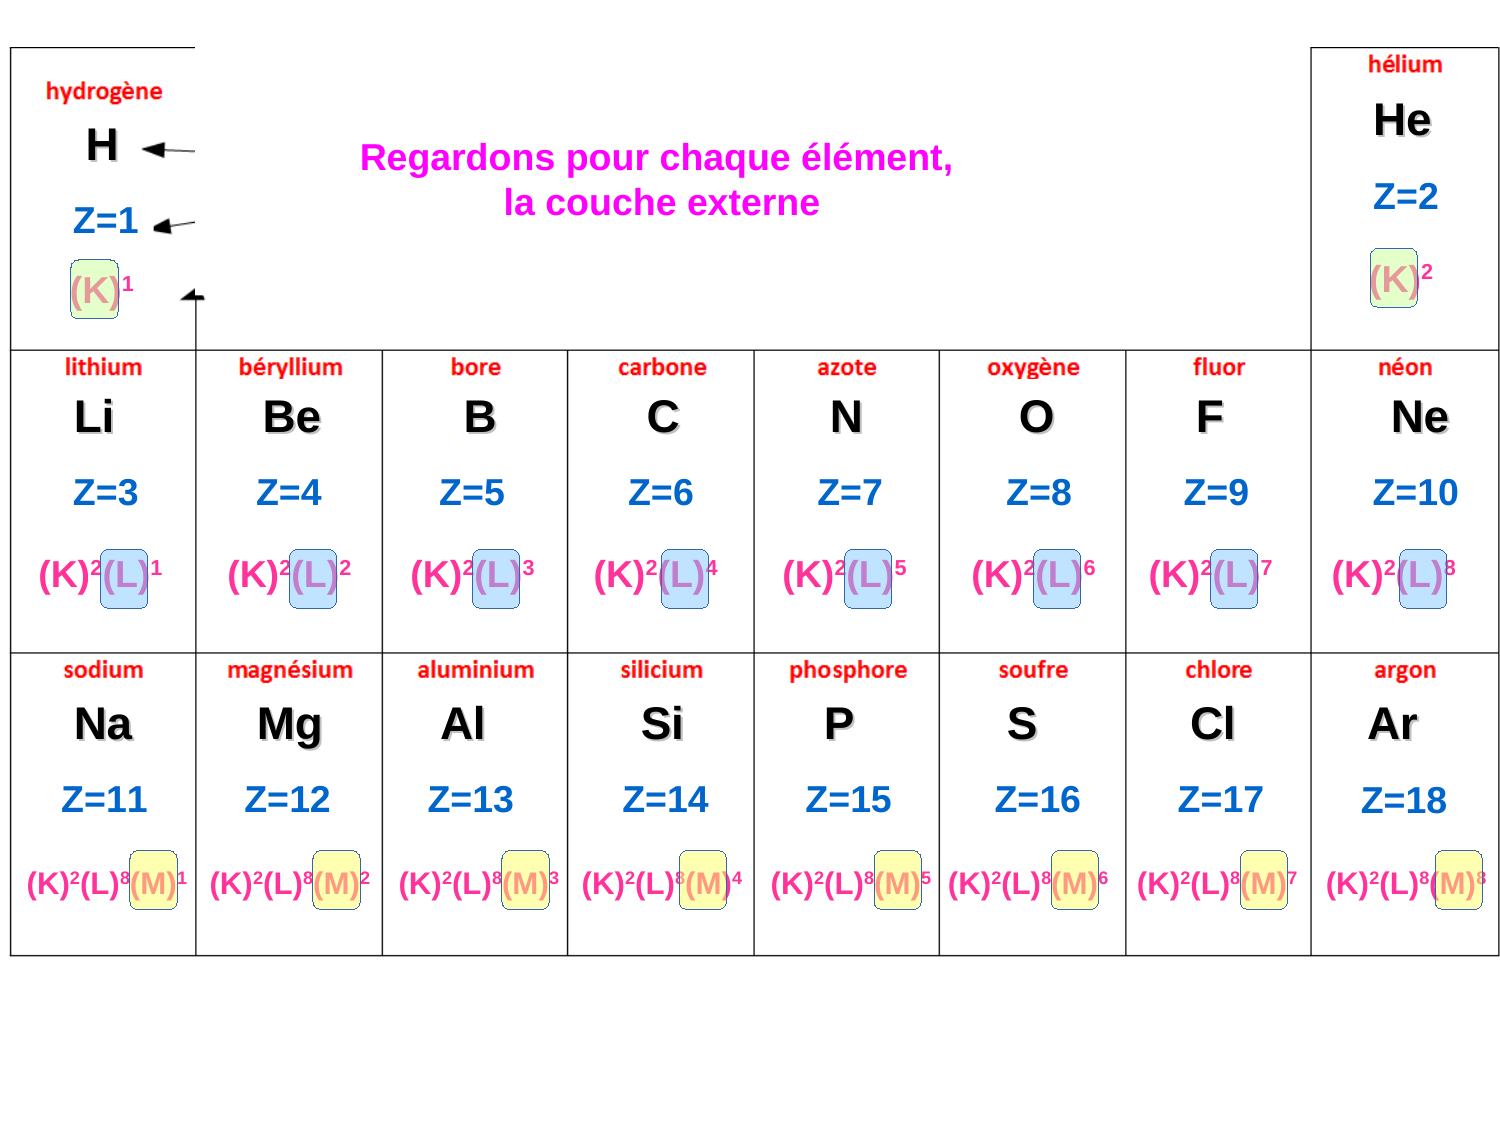

Regardons pour chaque élément,
	la couche externe
He
H
Li
Be
B
C
N
O
F
Ne
Na
Mg
Al
Si
P
S
Cl
Ar
Z=2
Z=1
Z=3
Z=4
Z=5
Z=6
Z=7
Z=8
Z=9
Z=10
Z=11
Z=12
Z=13
Z=14
Z=15
Z=16
Z=17
Z=18
 (K)2
 (K)1
(K)2(L)1
(K)2(L)2
(K)2(L)3
(K)2(L)4
(K)2(L)5
(K)2(L)6
(K)2(L)7
(K)2(L)8
(K)2(L)8(M)1
(K)2(L)8(M)2
(K)2(L)8(M)3
(K)2(L)8(M)4
(K)2(L)8(M)5
(K)2(L)8(M)6
(K)2(L)8(M)7
(K)2(L)8(M)8